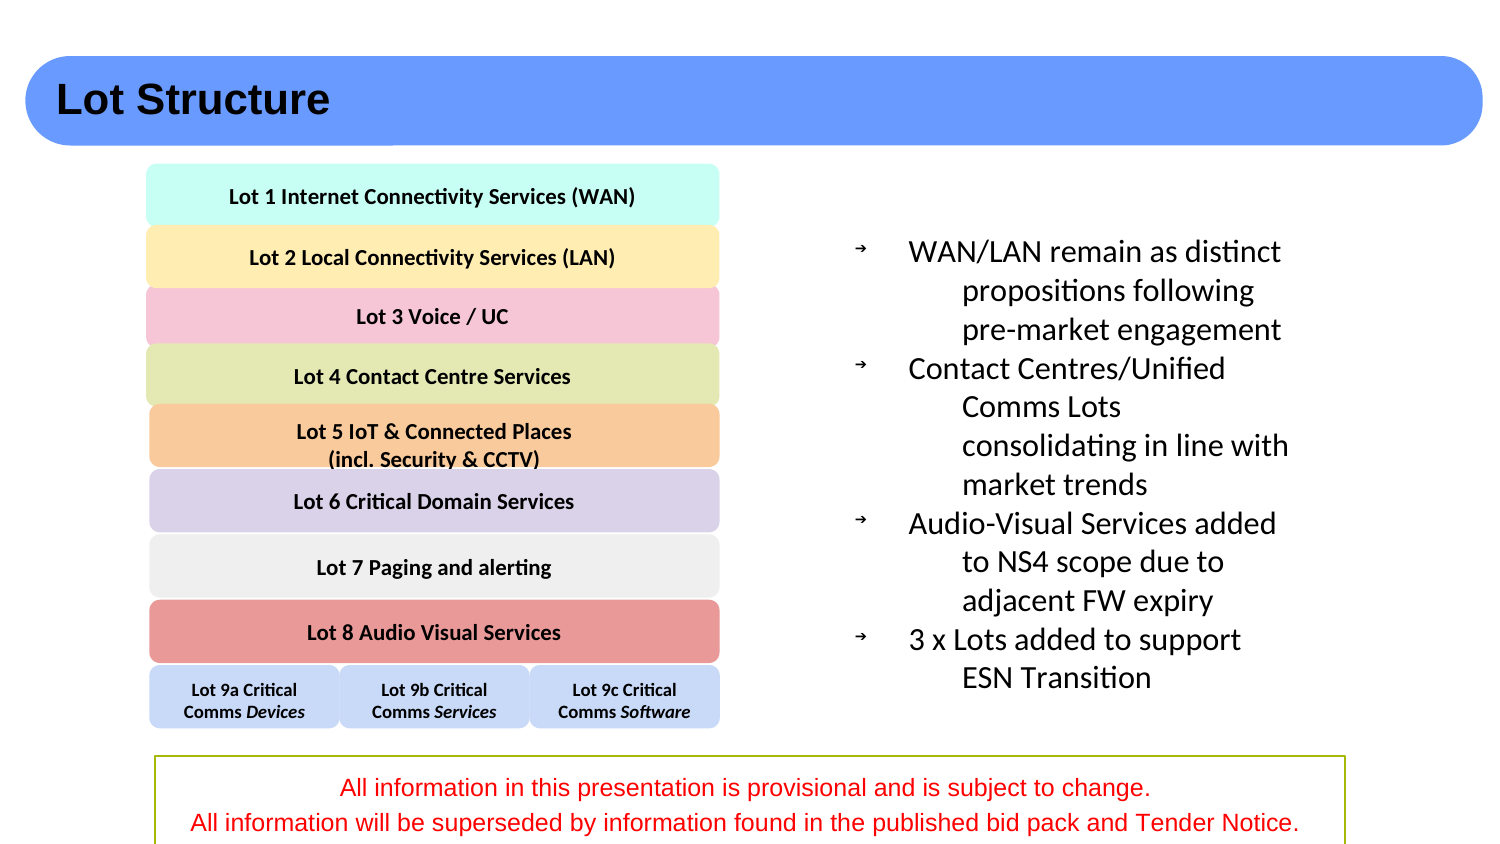

# Lot Structure
Lot 1 Internet Connectivity Services (WAN)
WAN/LAN remain as distinct propositions following pre-market engagement
Contact Centres/Unified Comms Lots consolidating in line with market trends
Audio-Visual Services added to NS4 scope due to adjacent FW expiry
3 x Lots added to support ESN Transition
Lot 2 Local Connectivity Services (LAN)
Lot 3 Voice / UC
Lot 4 Contact Centre Services
Lot 5 IoT & Connected Places
(incl. Security & CCTV)
Lot 6 Critical Domain Services
Lot 7 Paging and alerting
Lot 8 Audio Visual Services
Lot 9a Critical Comms Devices
Lot 9b Critical Comms Services
Lot 9c Critical Comms Software
All information in this presentation is provisional and is subject to change.
All information will be superseded by information found in the published bid pack and Tender Notice.